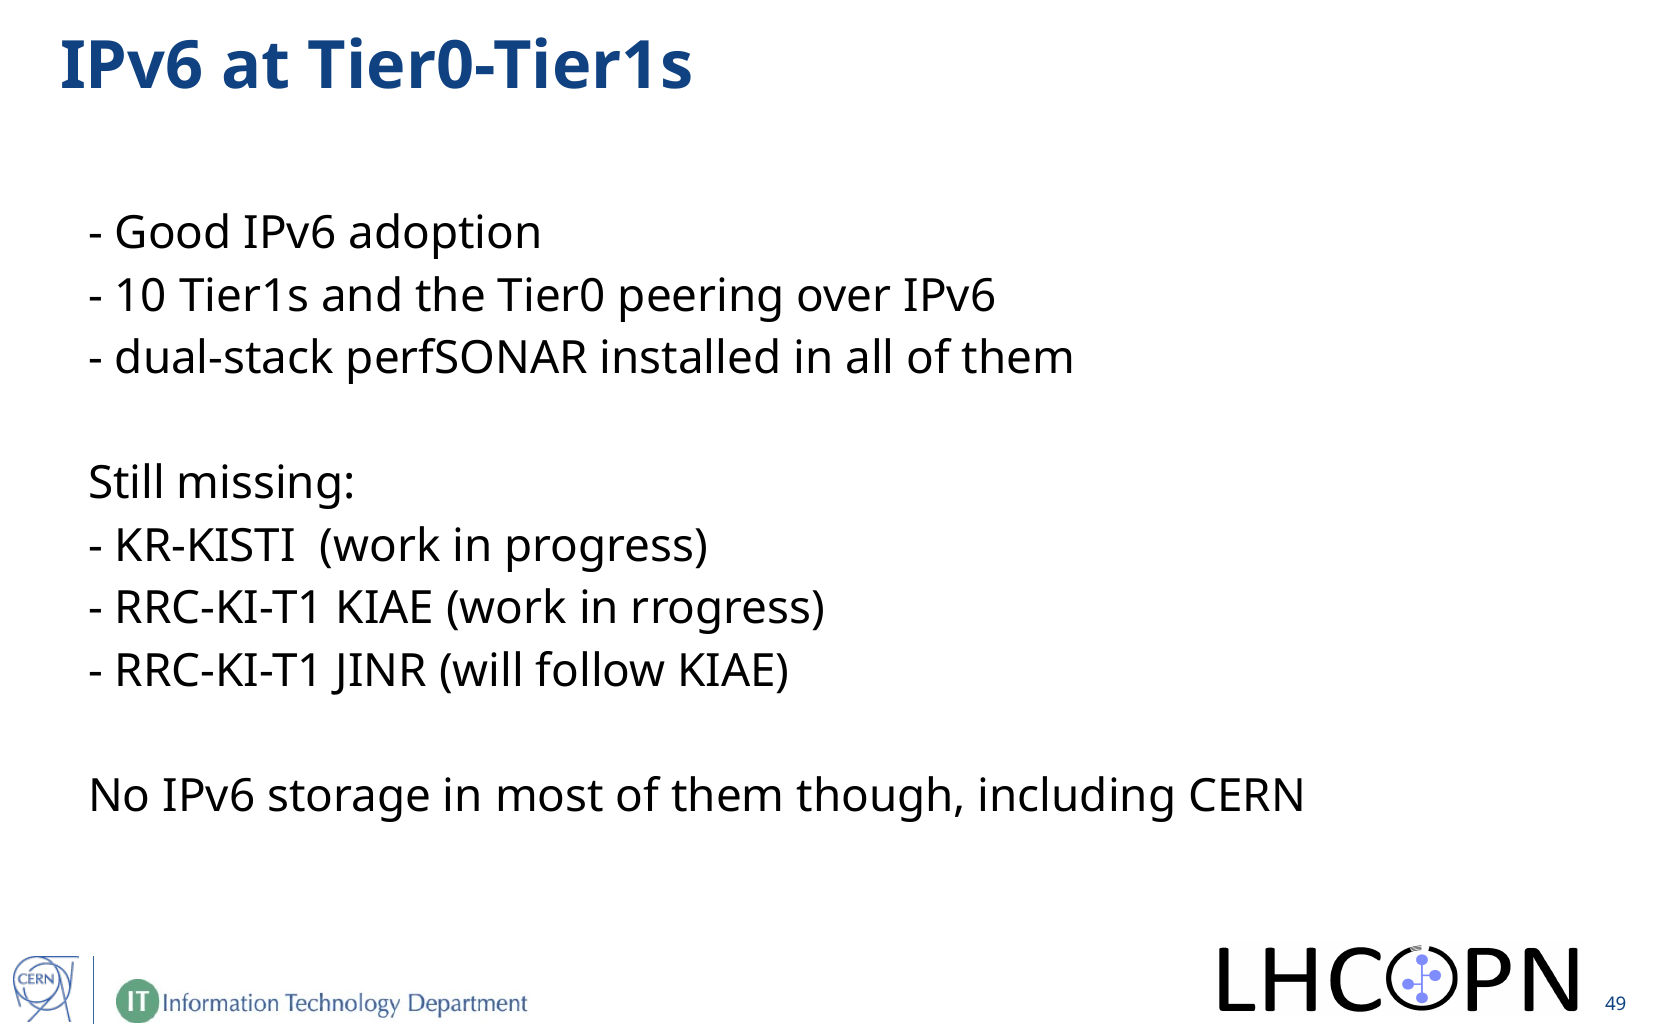

# IPv6 at Tier0-Tier1s
- Good IPv6 adoption
- 10 Tier1s and the Tier0 peering over IPv6
- dual-stack perfSONAR installed in all of them
Still missing:
- KR-KISTI (work in progress)
- RRC-KI-T1 KIAE (work in rrogress)
- RRC-KI-T1 JINR (will follow KIAE)
No IPv6 storage in most of them though, including CERN